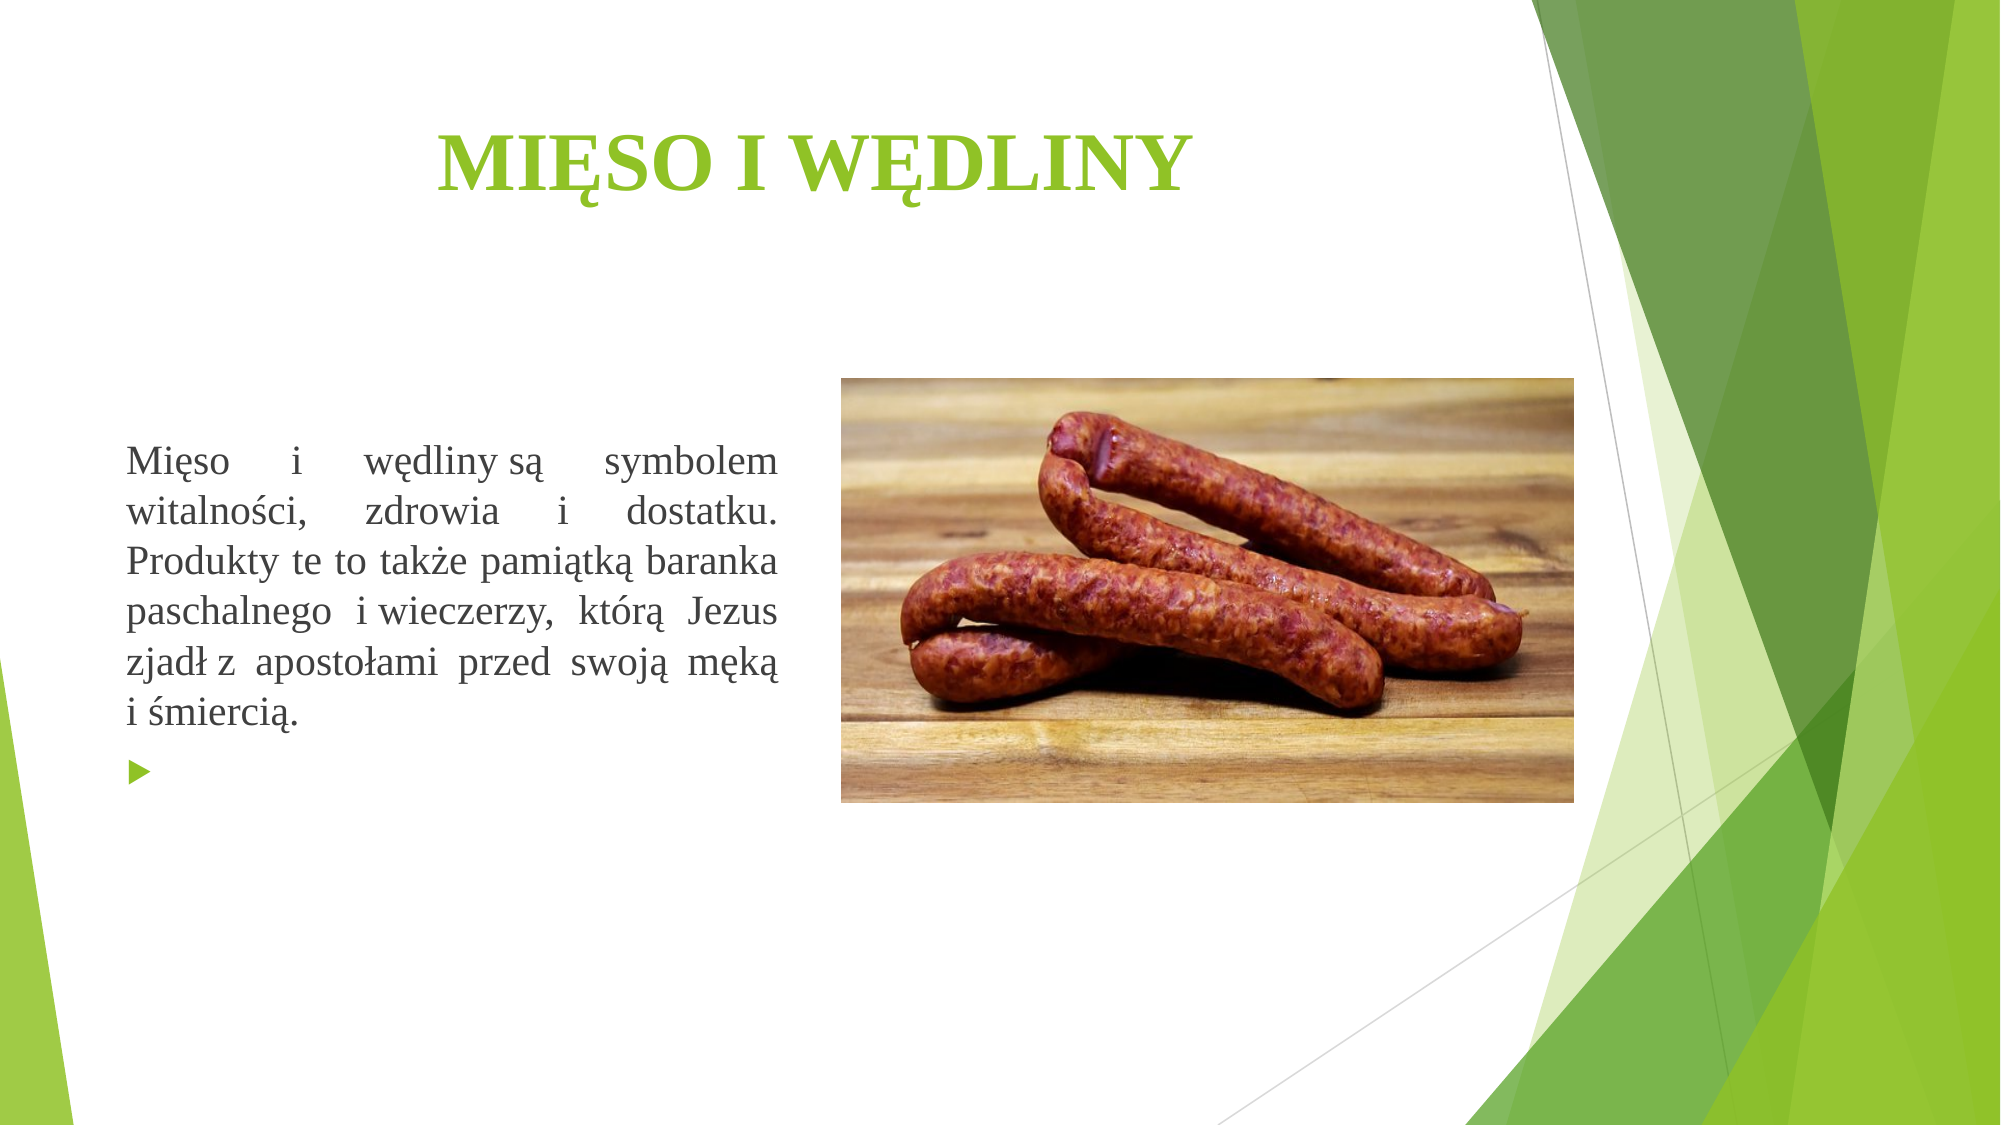

# MIĘSO I WĘDLINY
Mięso i wędliny są symbolem witalności, zdrowia i dostatku. Produkty te to także pamiątką baranka paschalnego i wieczerzy, którą Jezus zjadł z apostołami przed swoją męką i śmiercią.